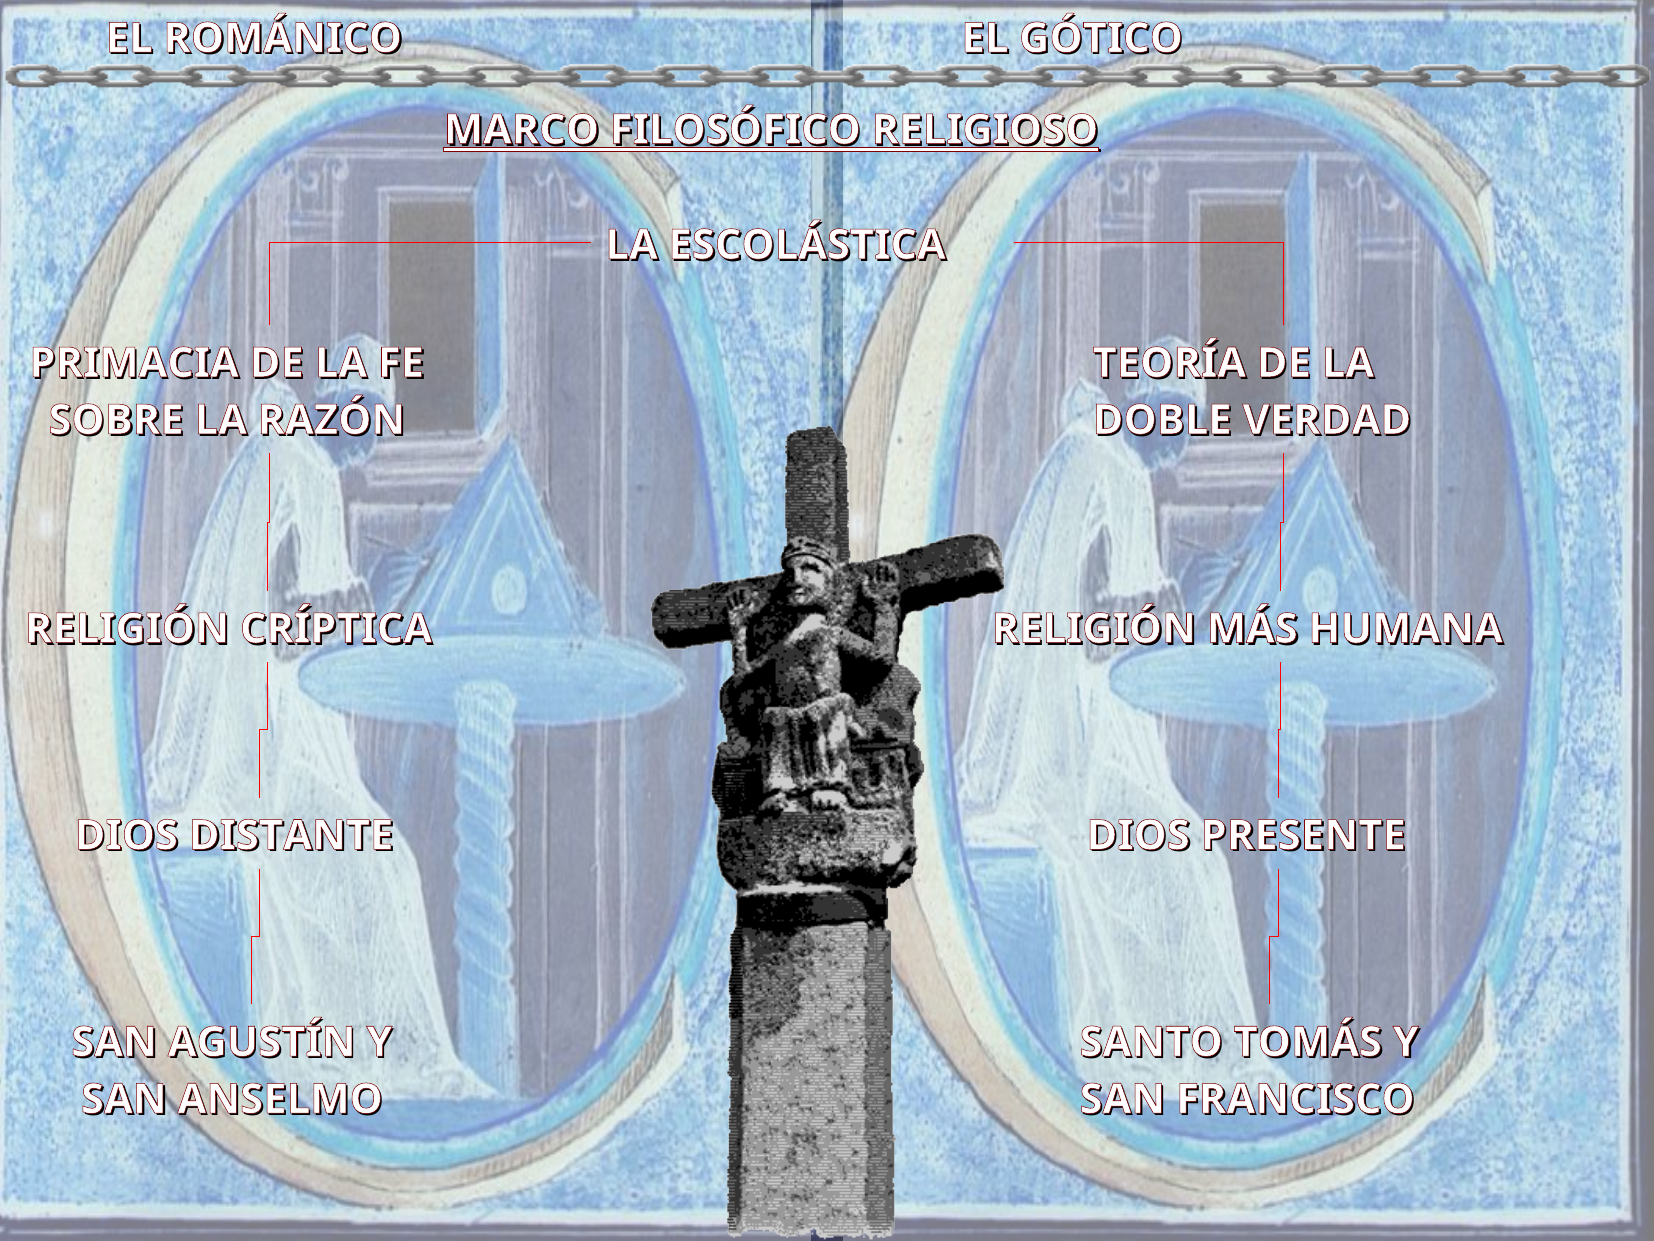

EL ROMÁNICO EL GÓTICO
MARCO FILOSÓFICO RELIGIOSO
LA ESCOLÁSTICA
PRIMACIA DE LA FE
SOBRE LA RAZÓN
TEORÍA DE LA
DOBLE VERDAD
RELIGIÓN CRÍPTICA
RELIGIÓN MÁS HUMANA
DIOS DISTANTE
DIOS PRESENTE
SAN AGUSTÍN Y
SAN ANSELMO
SANTO TOMÁS Y
SAN FRANCISCO